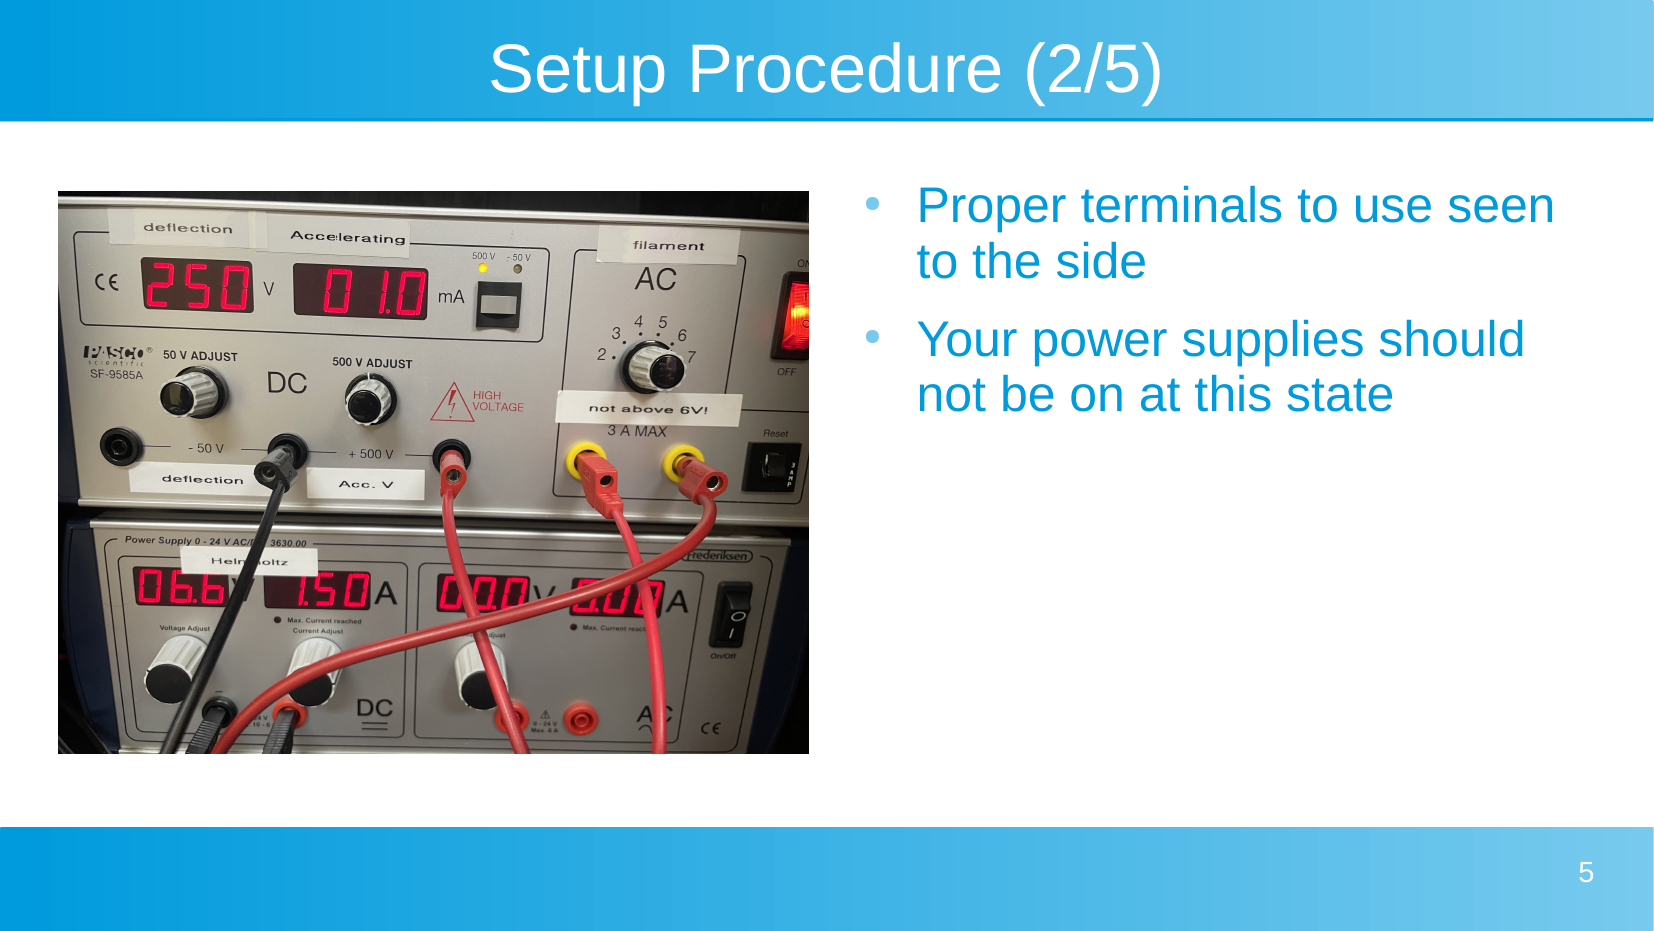

# Setup Procedure (2/5)
Proper terminals to use seen to the side
Your power supplies should not be on at this state
5